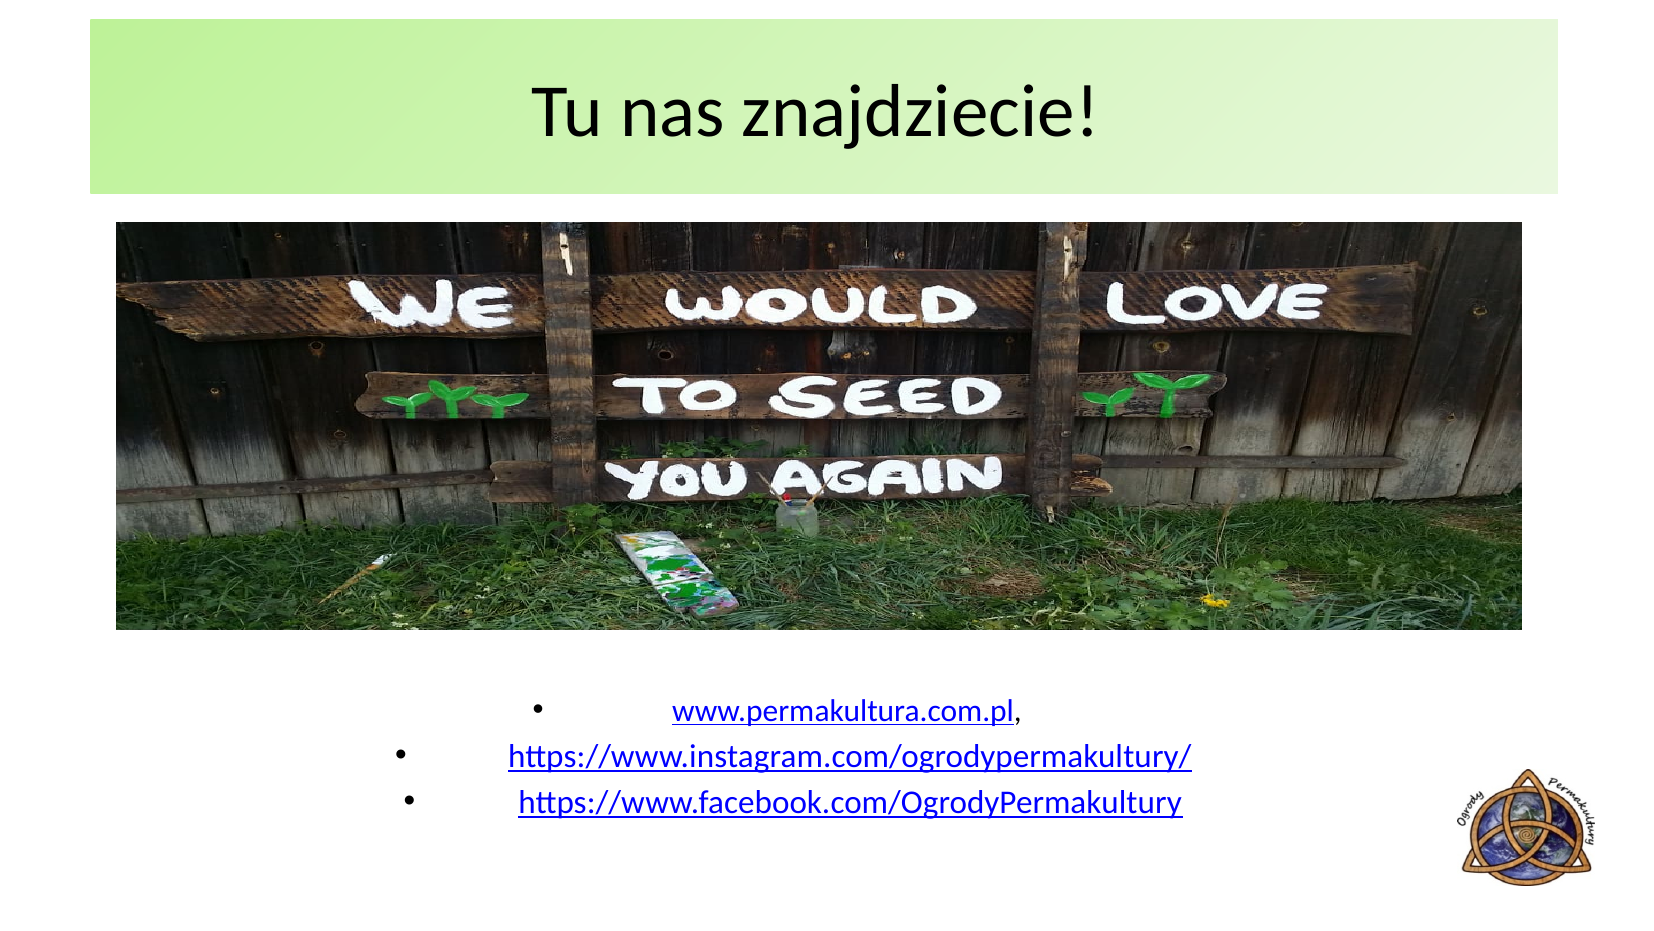

# Tu nas znajdziecie!
www.permakultura.com.pl,
https://www.instagram.com/ogrodypermakultury/
https://www.facebook.com/OgrodyPermakultury